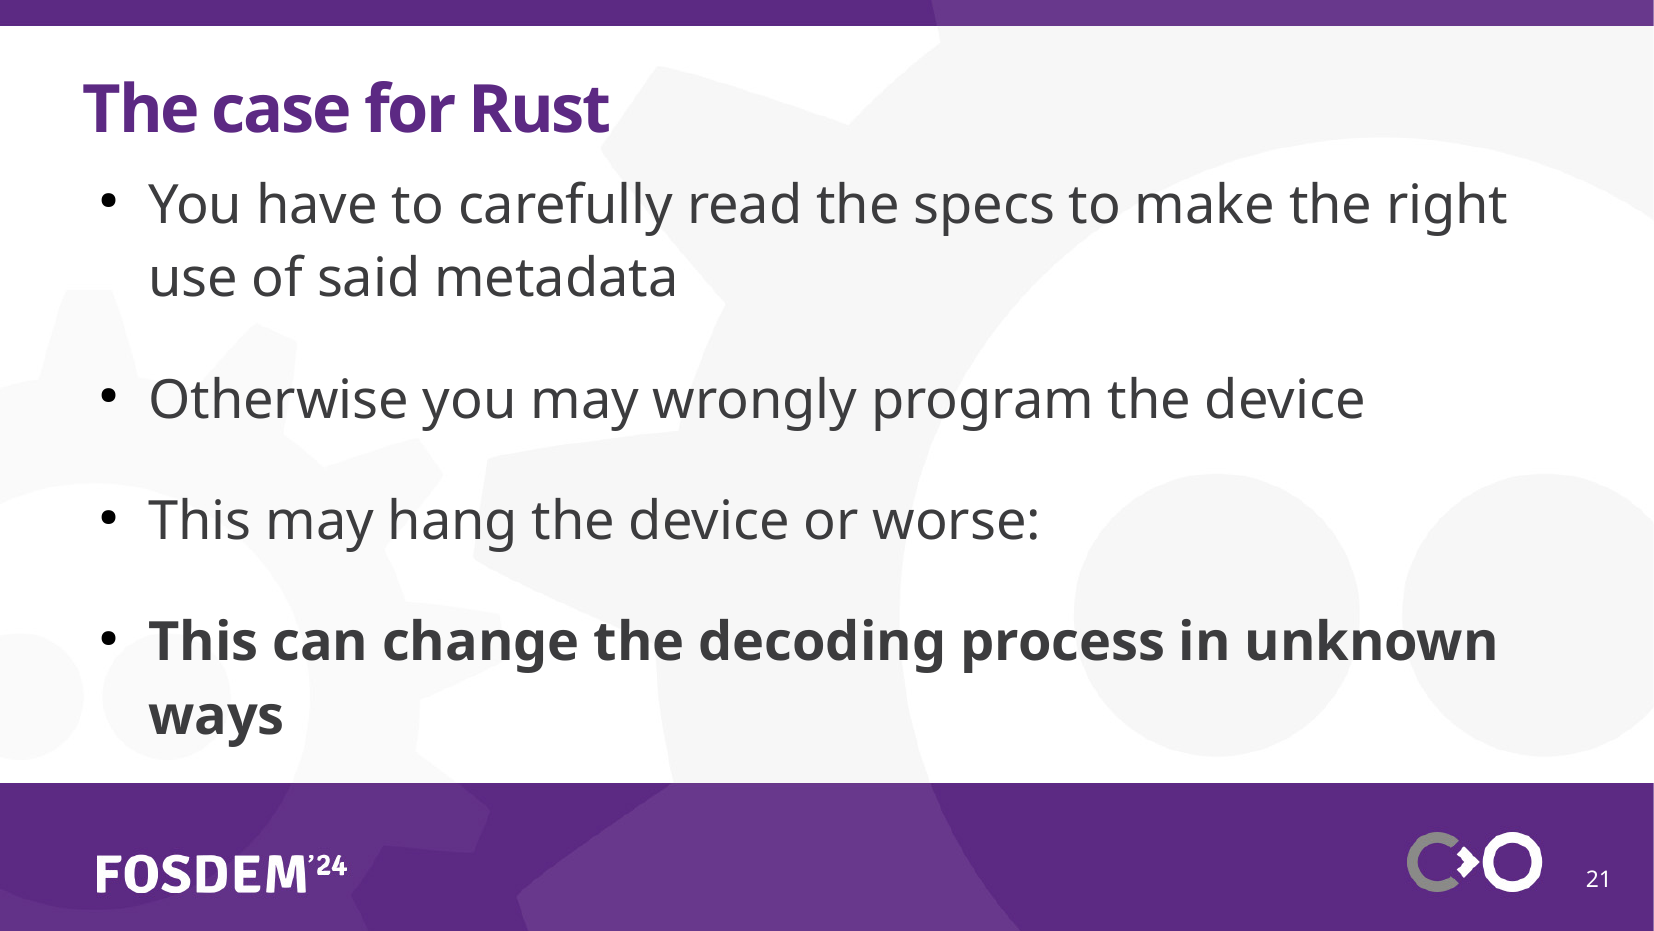

# The case for Rust
You have to carefully read the specs to make the right use of said metadata
Otherwise you may wrongly program the device
This may hang the device or worse:
This can change the decoding process in unknown ways